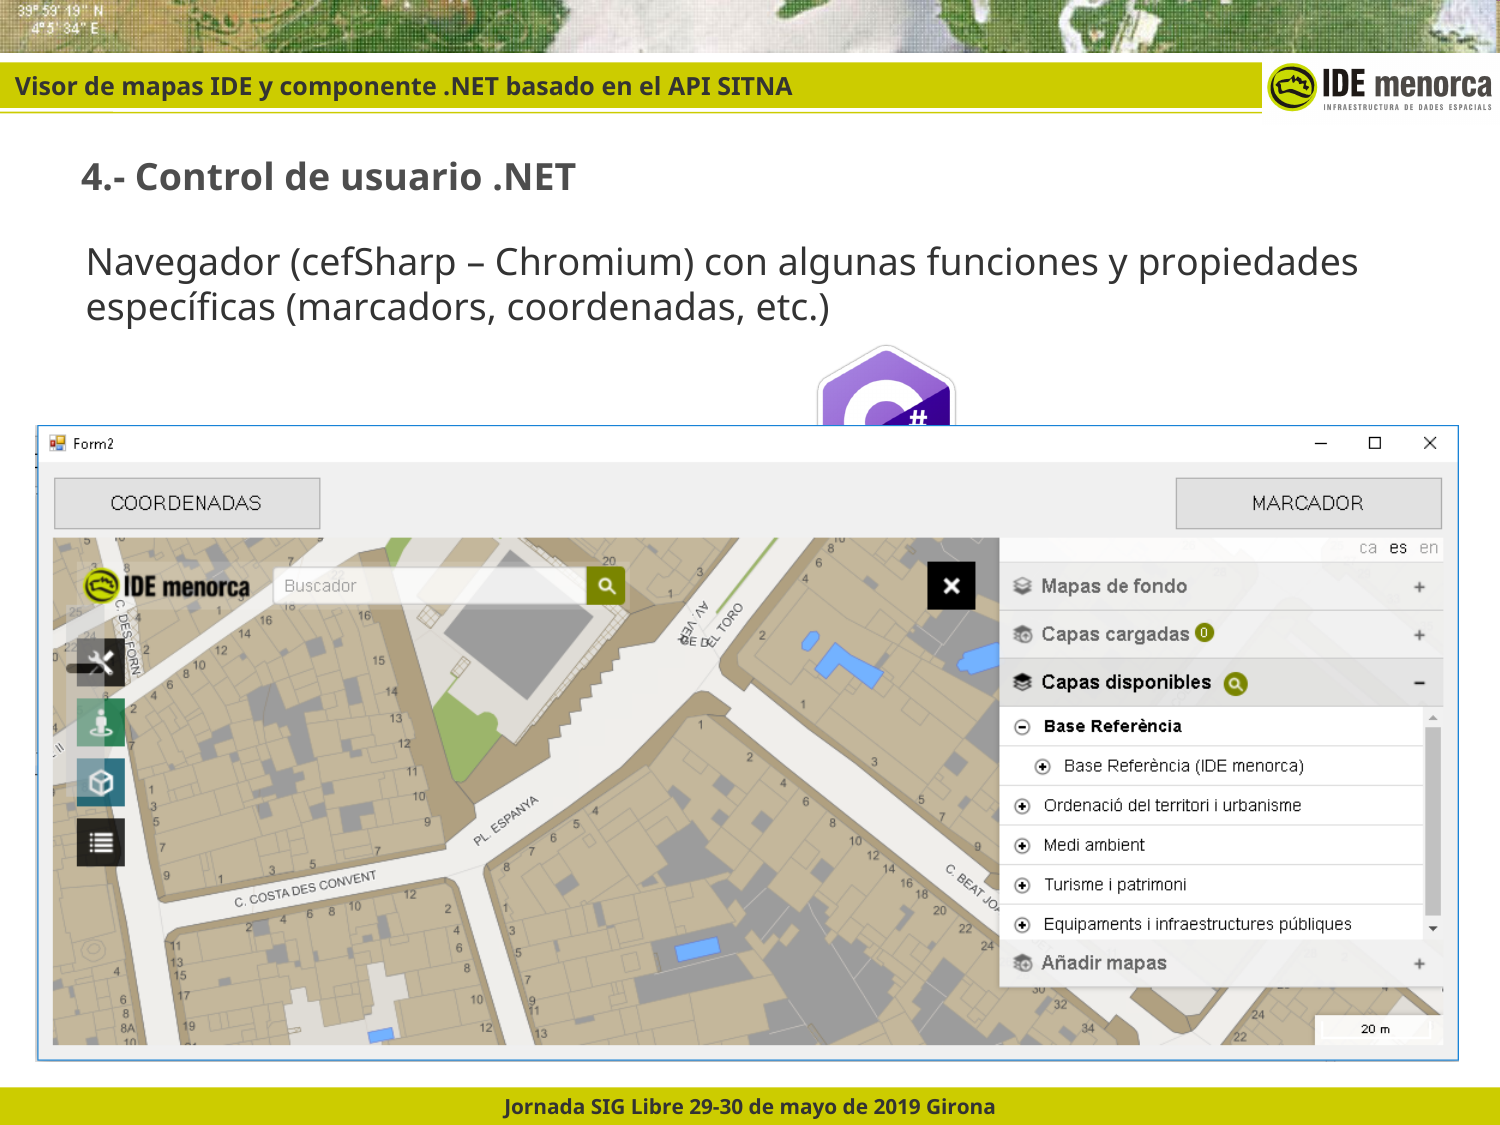

Visor de mapas IDE y componente .NET basado en el API SITNA
4.- Control de usuario .NET
Navegador (cefSharp – Chromium) con algunas funciones y propiedades específicas (marcadors, coordenadas, etc.)
Componente
Propiedades:
Link
...
Funciones:
getCoords
AddMarker
...
Jornada SIG Libre 29-30 de mayo de 2019 Girona